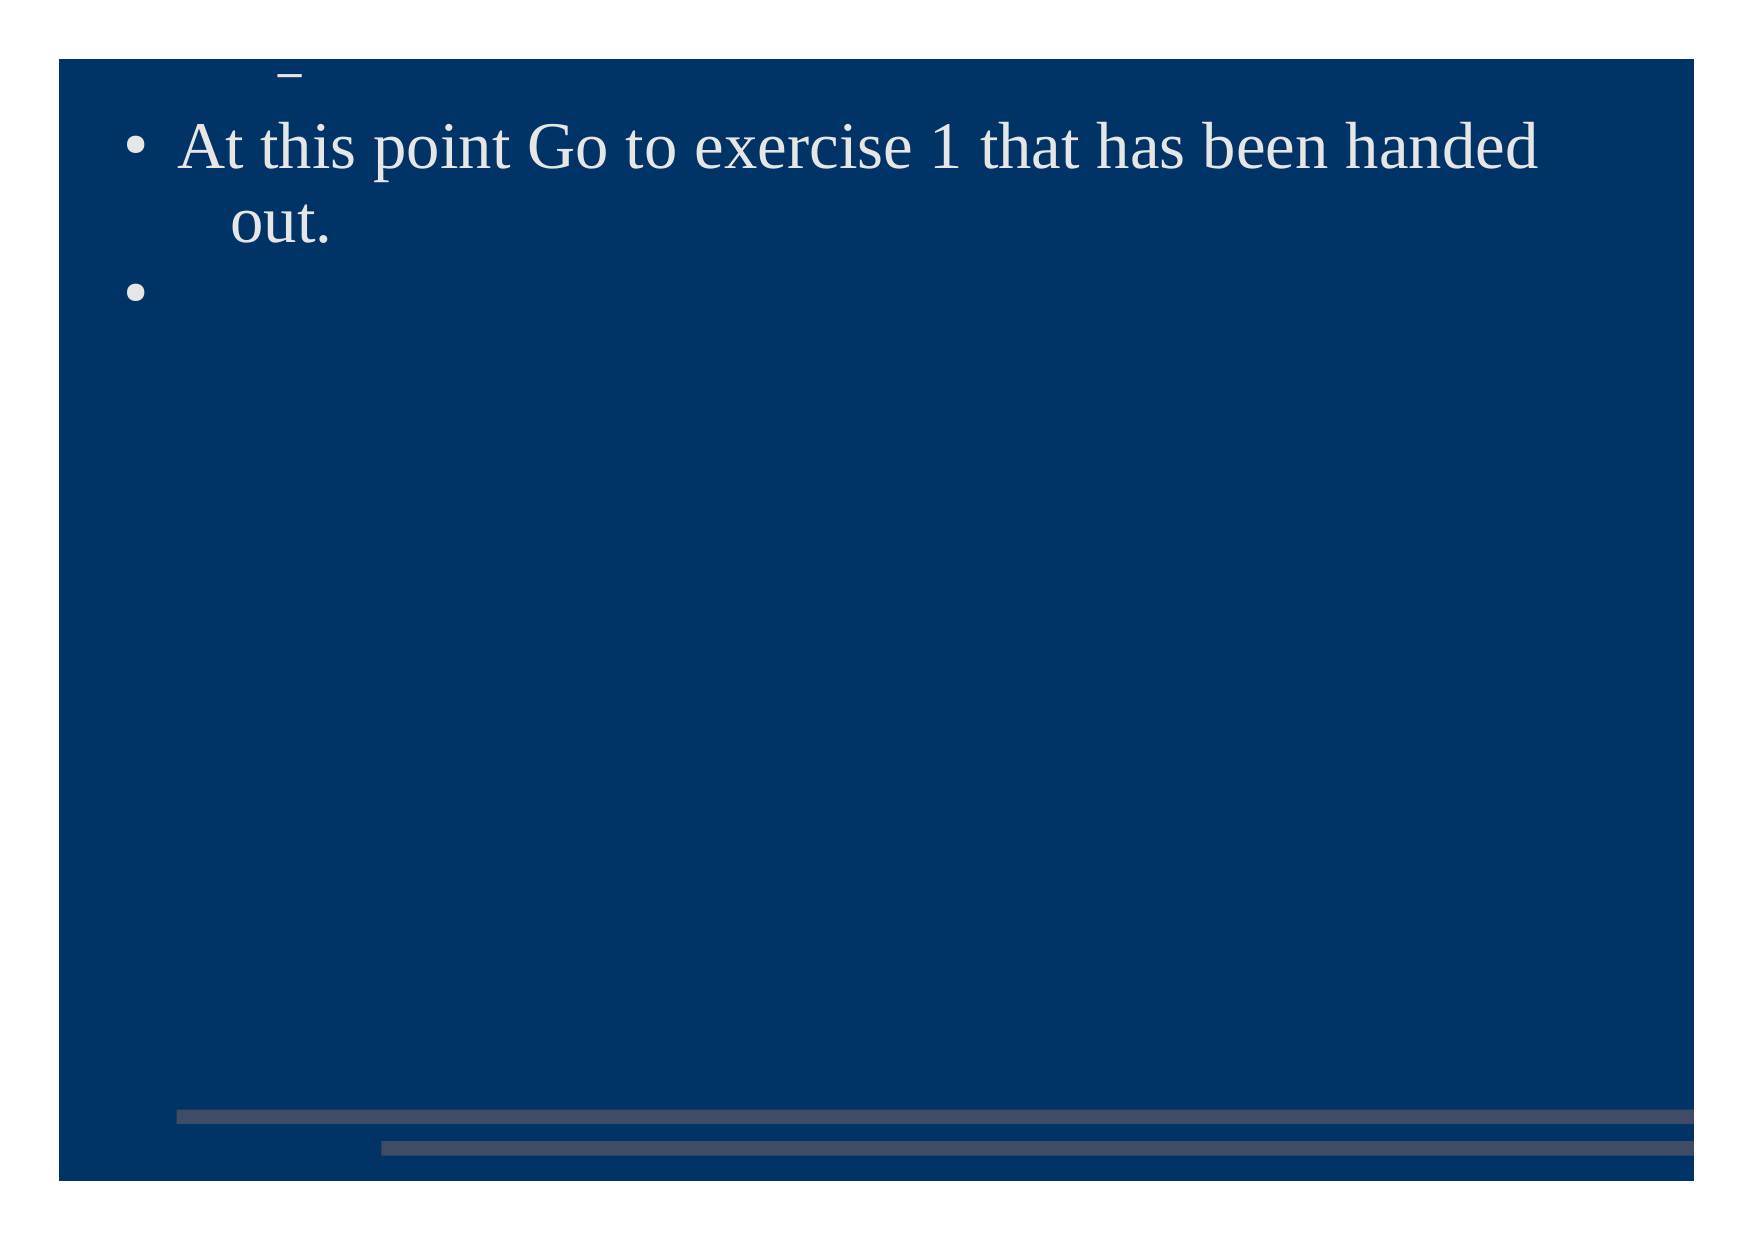

# At this point Go to exercise 1 that has been handed out.